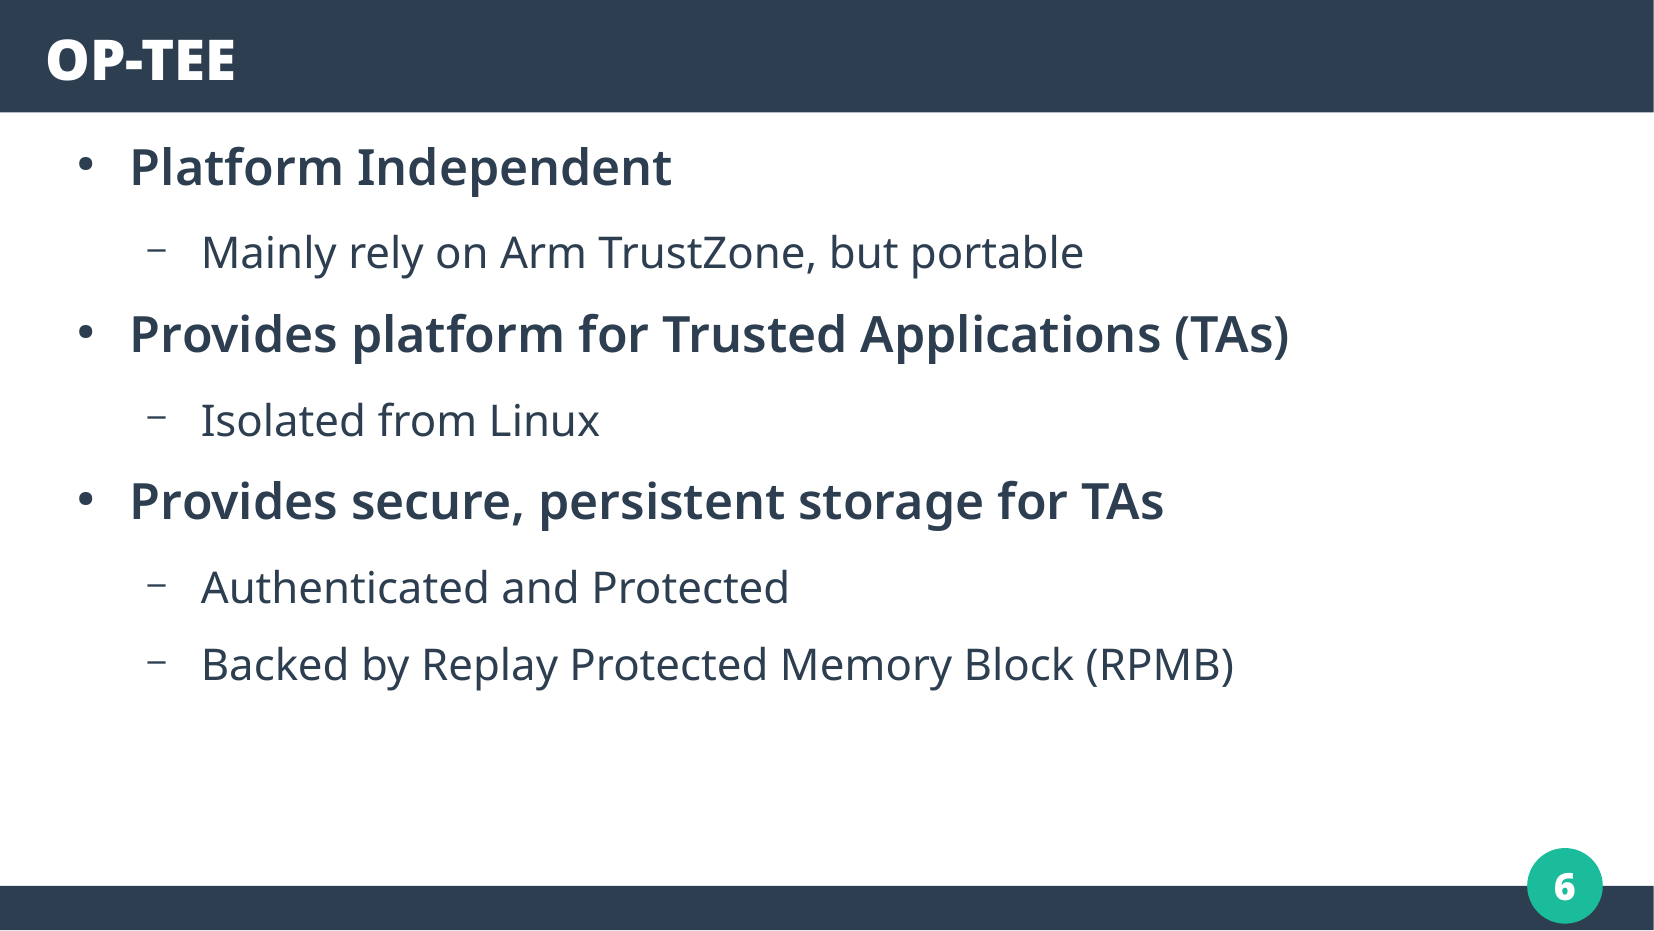

# OP-TEE
Platform Independent
Mainly rely on Arm TrustZone, but portable
Provides platform for Trusted Applications (TAs)
Isolated from Linux
Provides secure, persistent storage for TAs
Authenticated and Protected
Backed by Replay Protected Memory Block (RPMB)